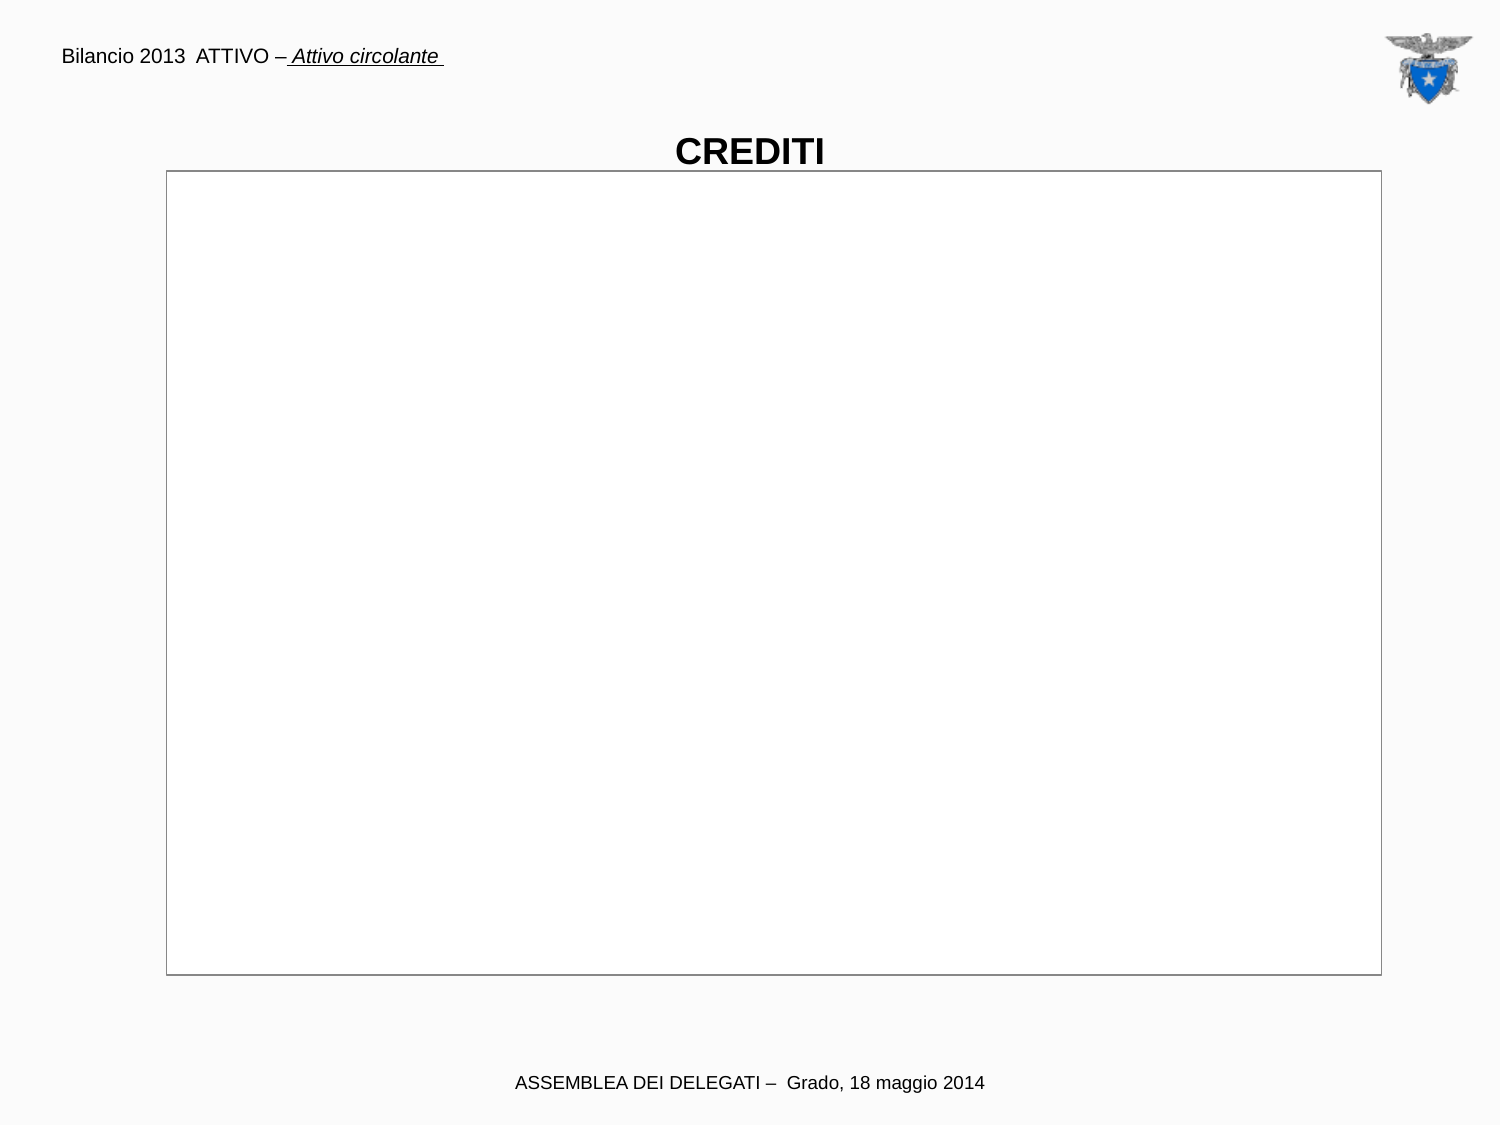

Bilancio 2013 ATTIVO – Attivo circolante
CREDITI
### Chart
| Category | |
|---|---|
ASSEMBLEA DEI DELEGATI – Grado, 18 maggio 2014